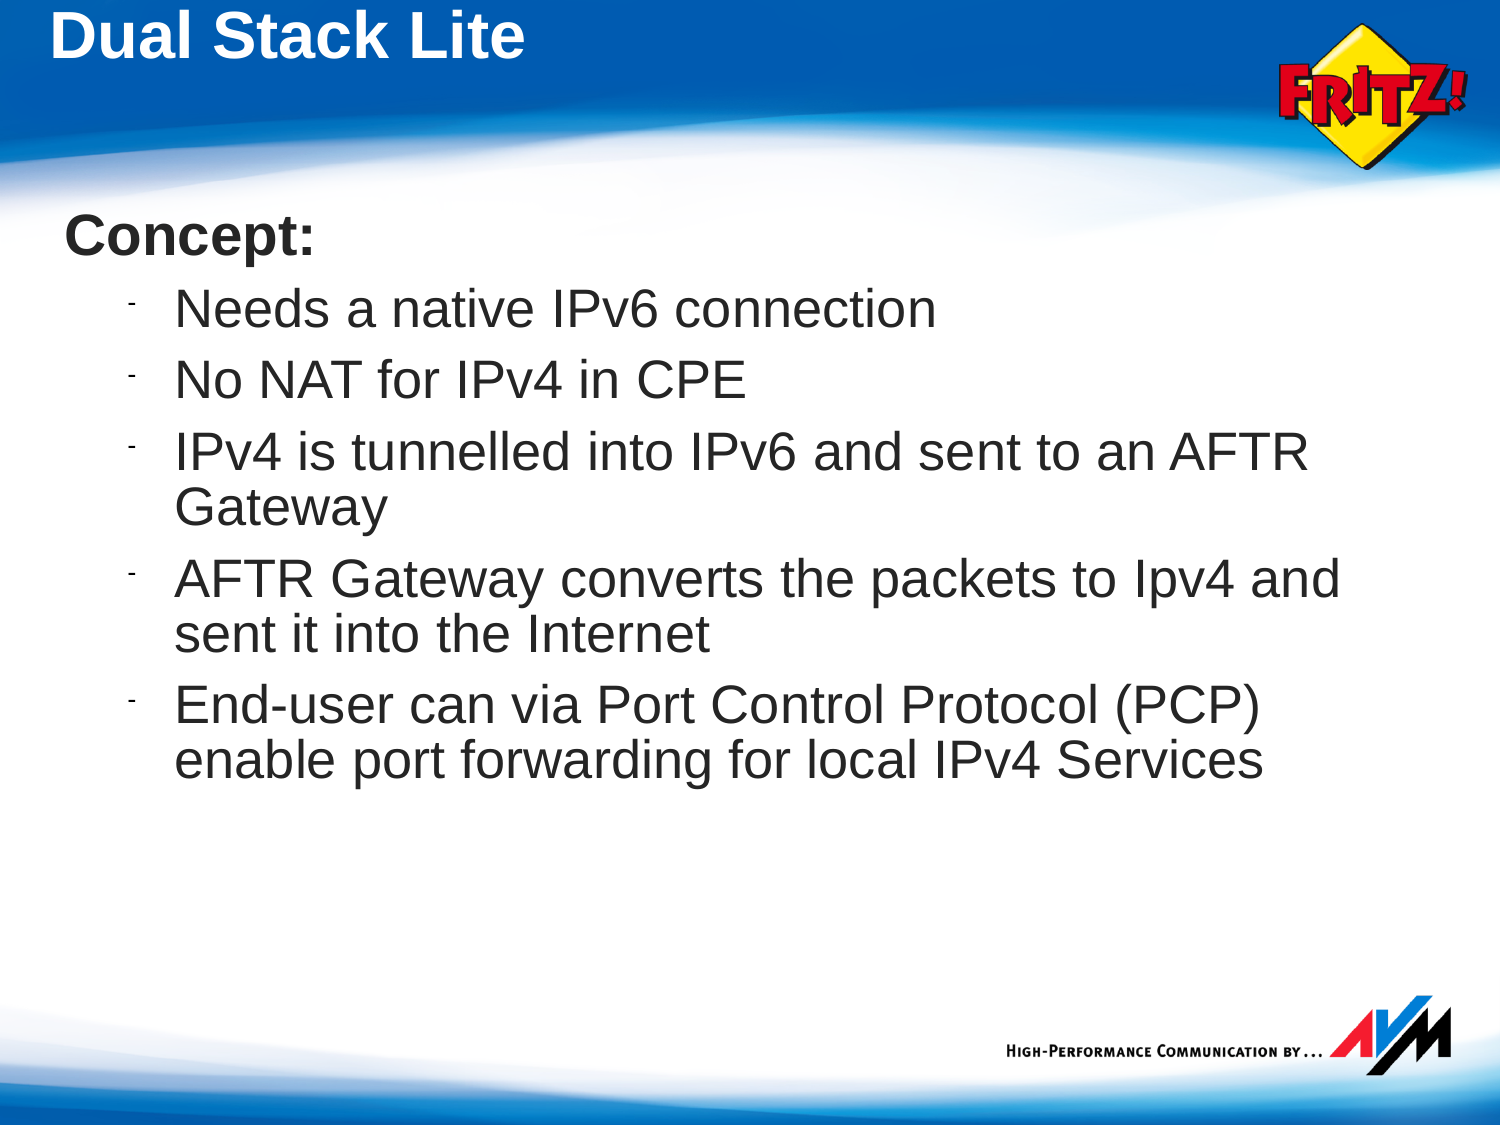

# Dual Stack Lite
Concept:
Needs a native IPv6 connection
No NAT for IPv4 in CPE
IPv4 is tunnelled into IPv6 and sent to an AFTR Gateway
AFTR Gateway converts the packets to Ipv4 and sent it into the Internet
End-user can via Port Control Protocol (PCP) enable port forwarding for local IPv4 Services